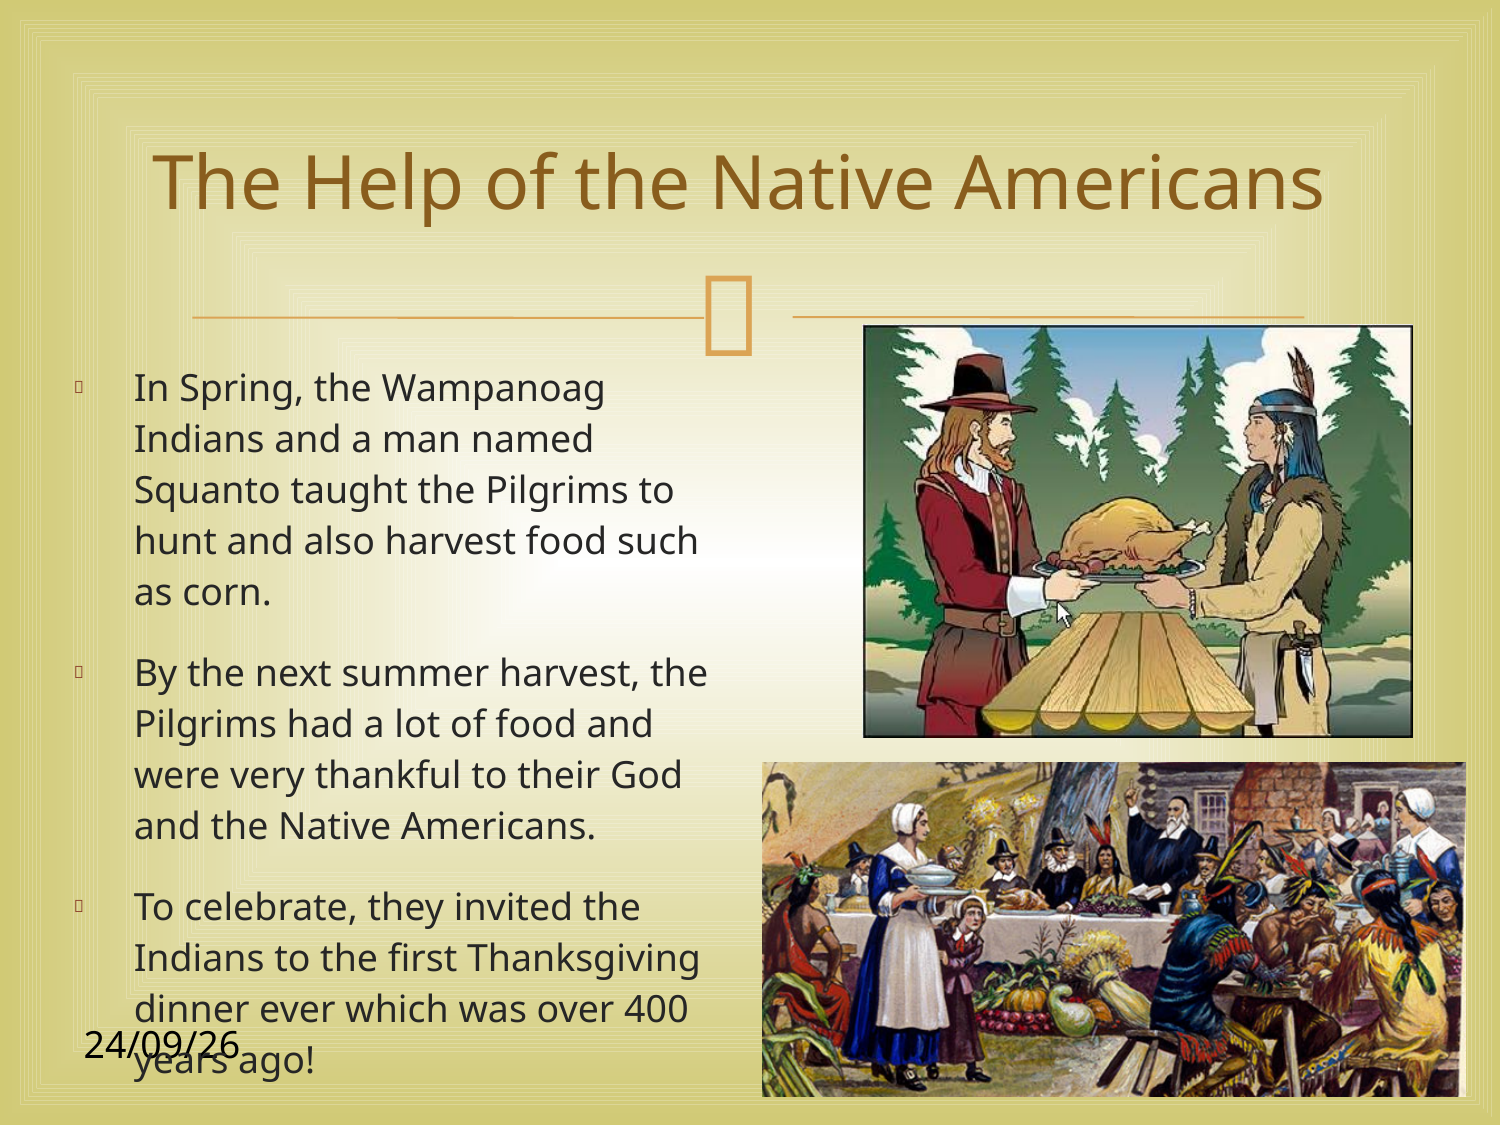

# The Help of the Native Americans
In Spring, the Wampanoag Indians and a man named Squanto taught the Pilgrims to hunt and also harvest food such as corn.
By the next summer harvest, the Pilgrims had a lot of food and were very thankful to their God and the Native Americans.
To celebrate, they invited the Indians to the first Thanksgiving dinner ever which was over 400 years ago!